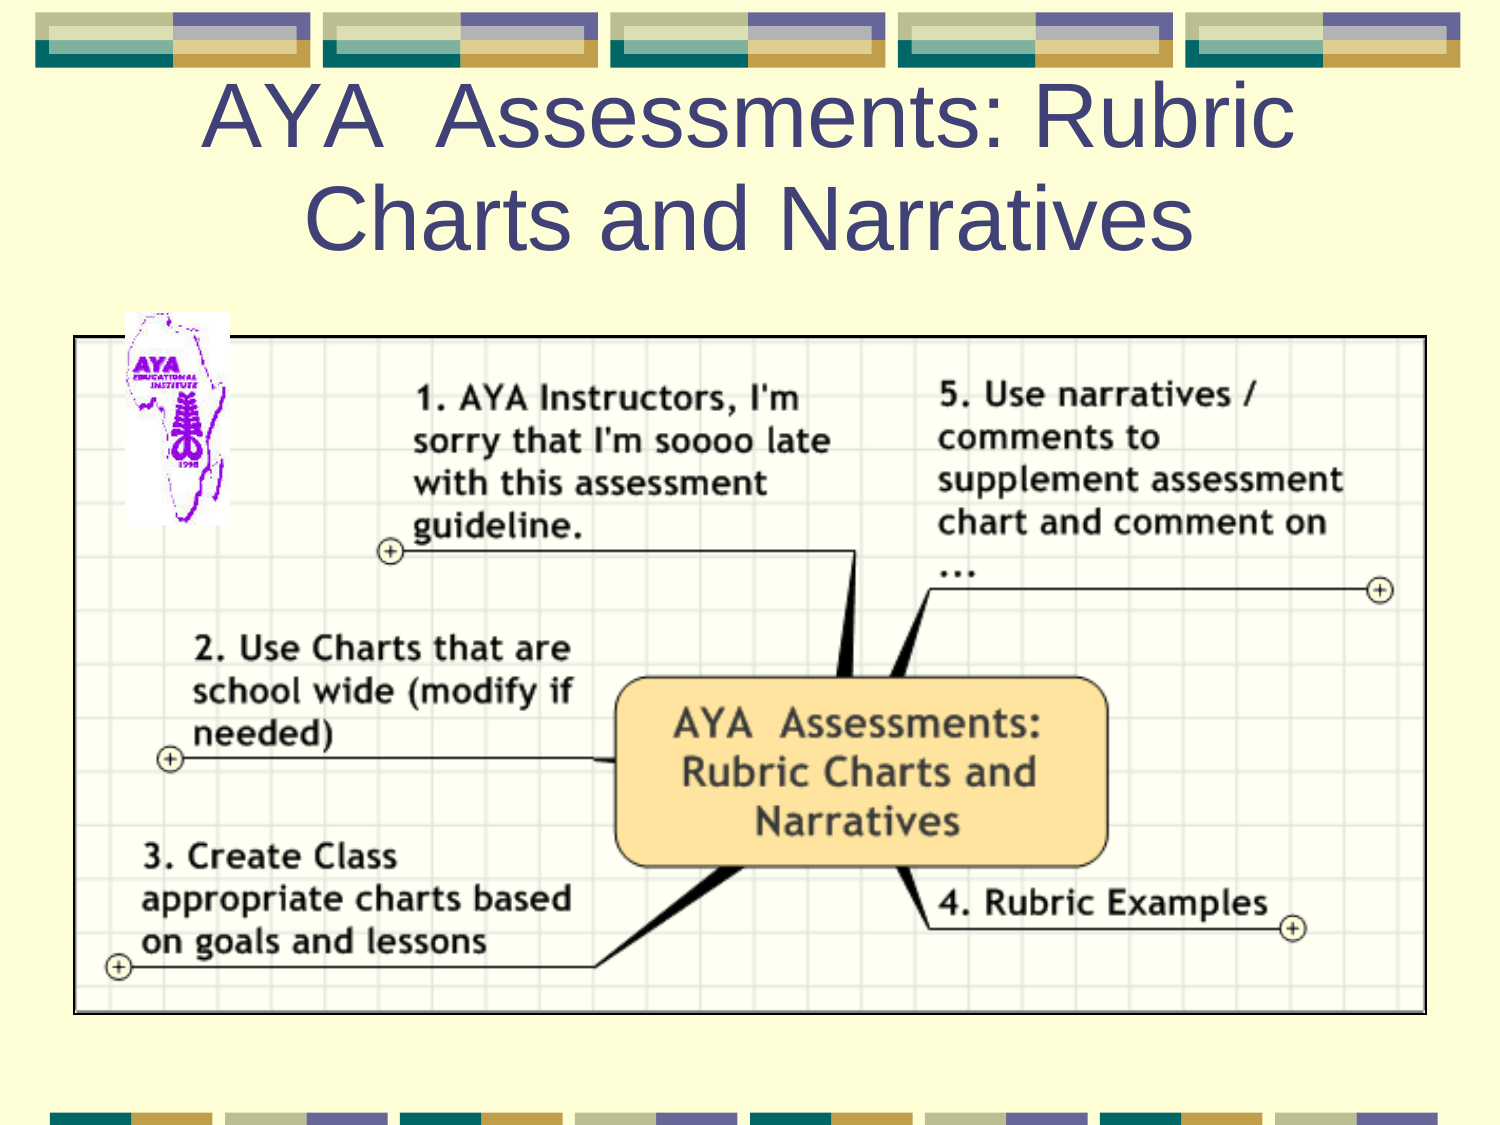

# AYA Assessments: Rubric Charts and Narratives